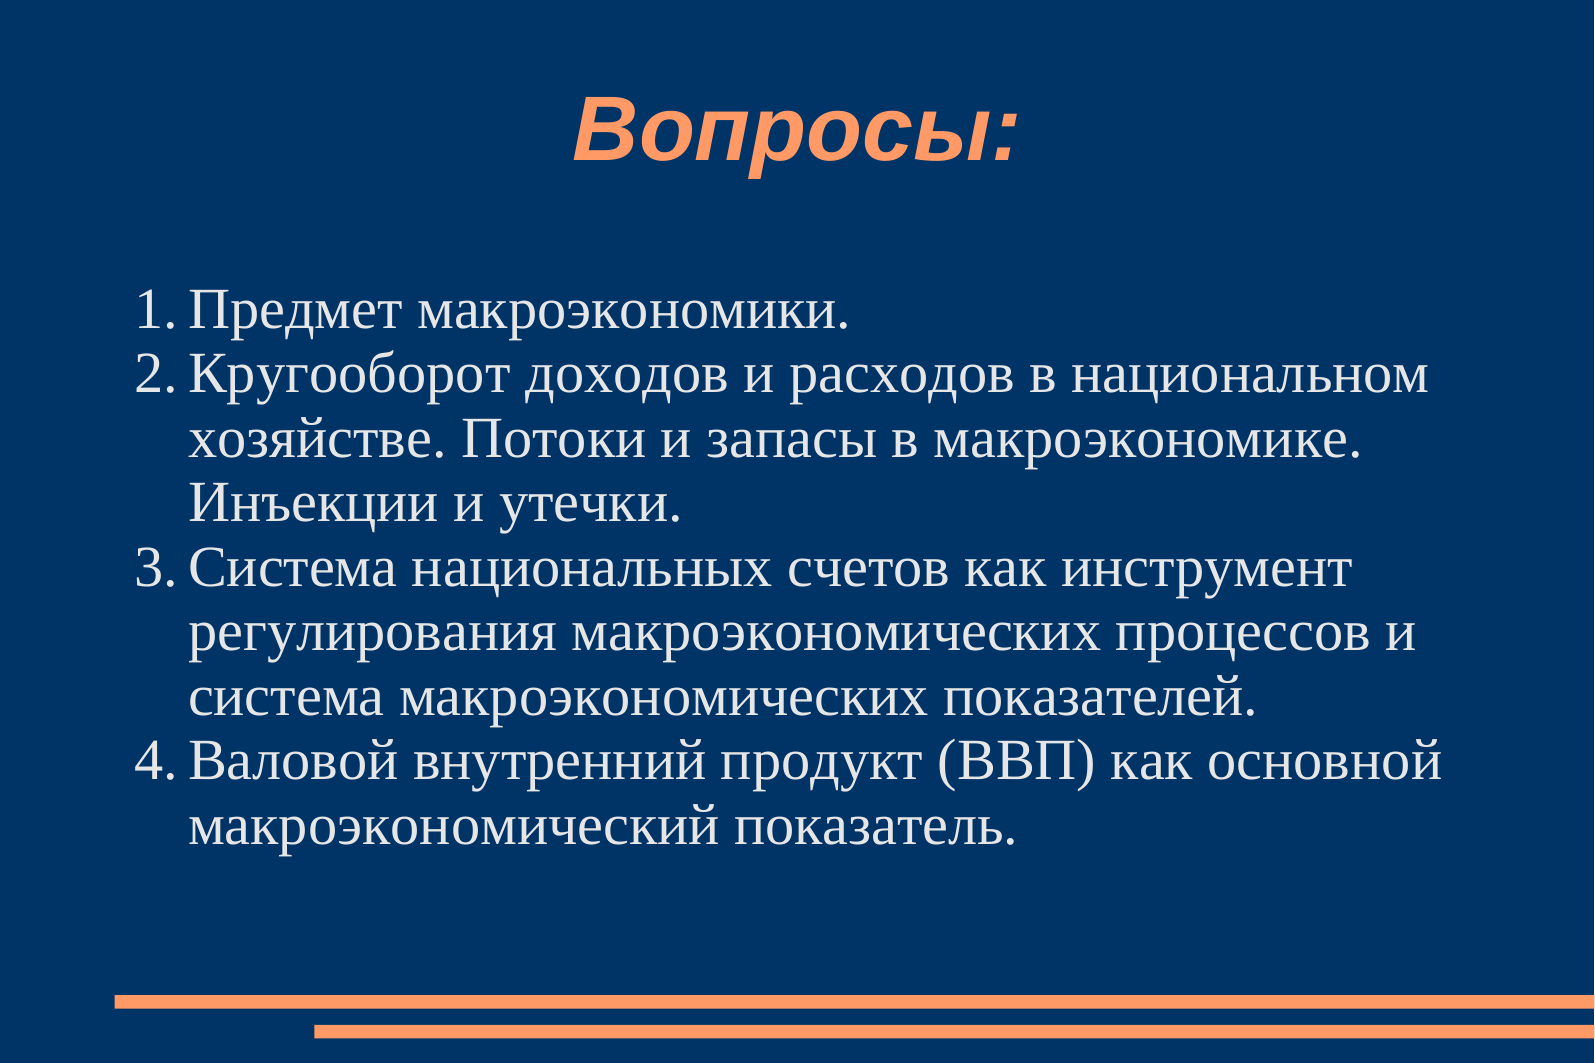

# Вопросы:
Предмет макроэкономики.
Кругооборот доходов и расходов в национальном хозяйстве. Потоки и запасы в макроэкономике. Инъекции и утечки.
Система национальных счетов как инструмент регулирования макроэкономических процессов и система макроэкономических показателей.
Валовой внутренний продукт (ВВП) как основной макроэкономический показатель.